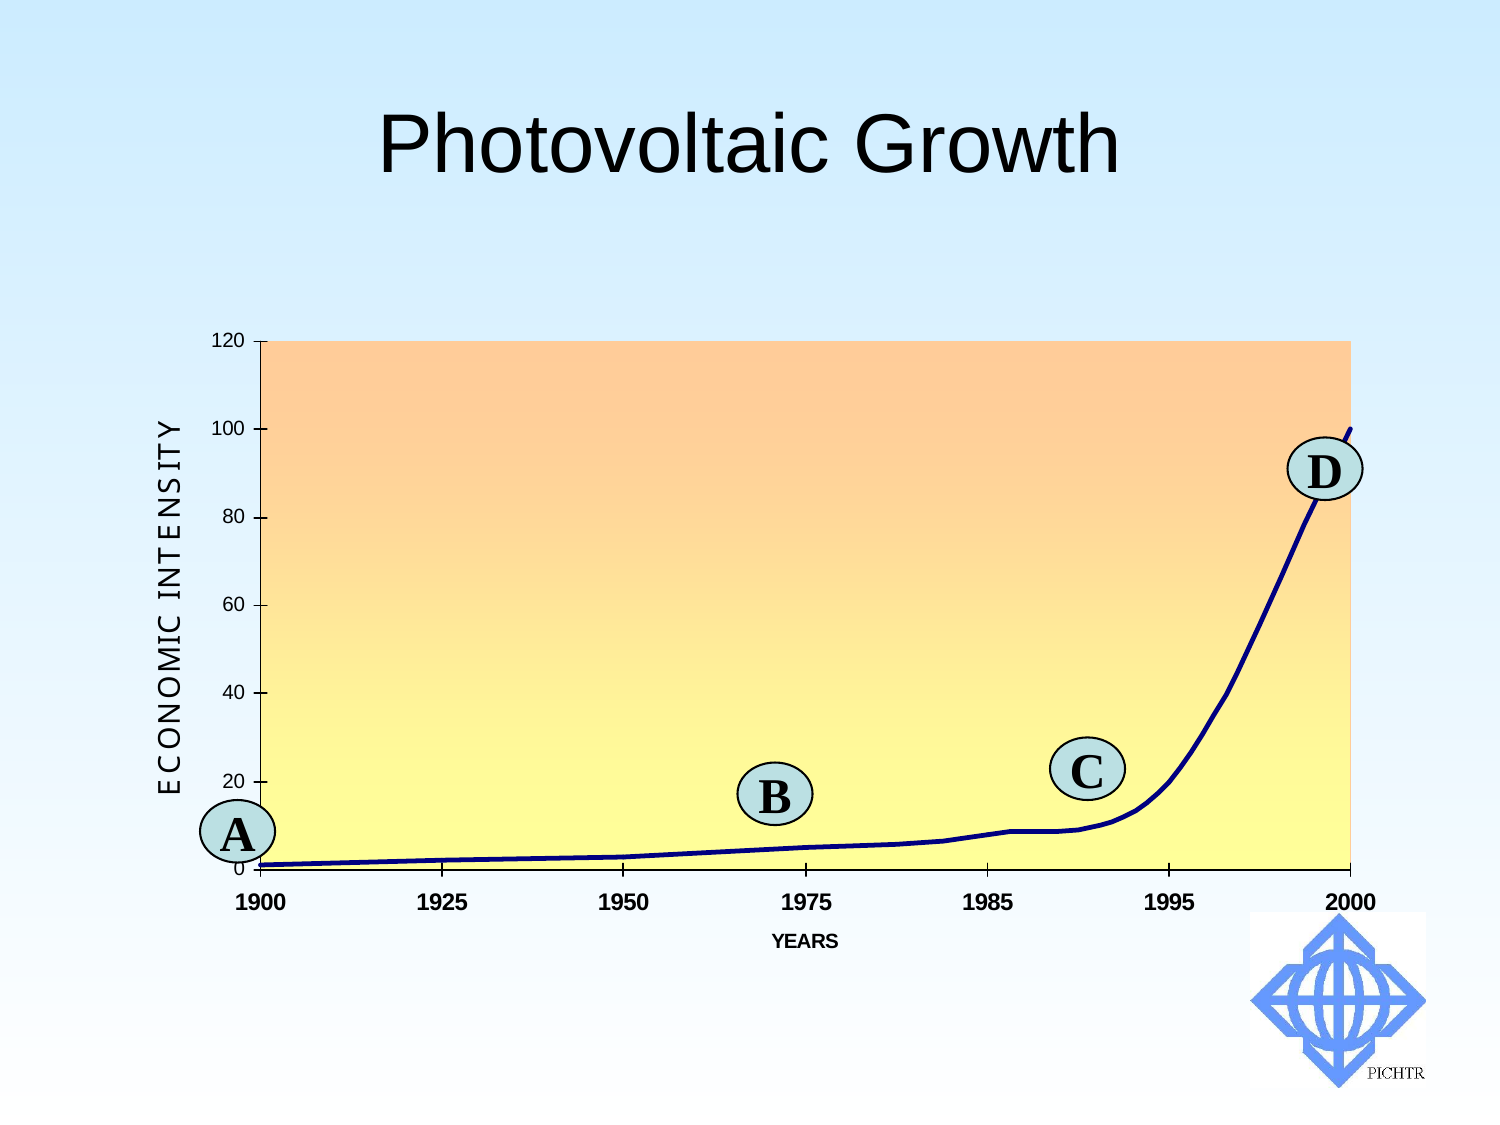

# Photovoltaic Growth
D
C
B
A